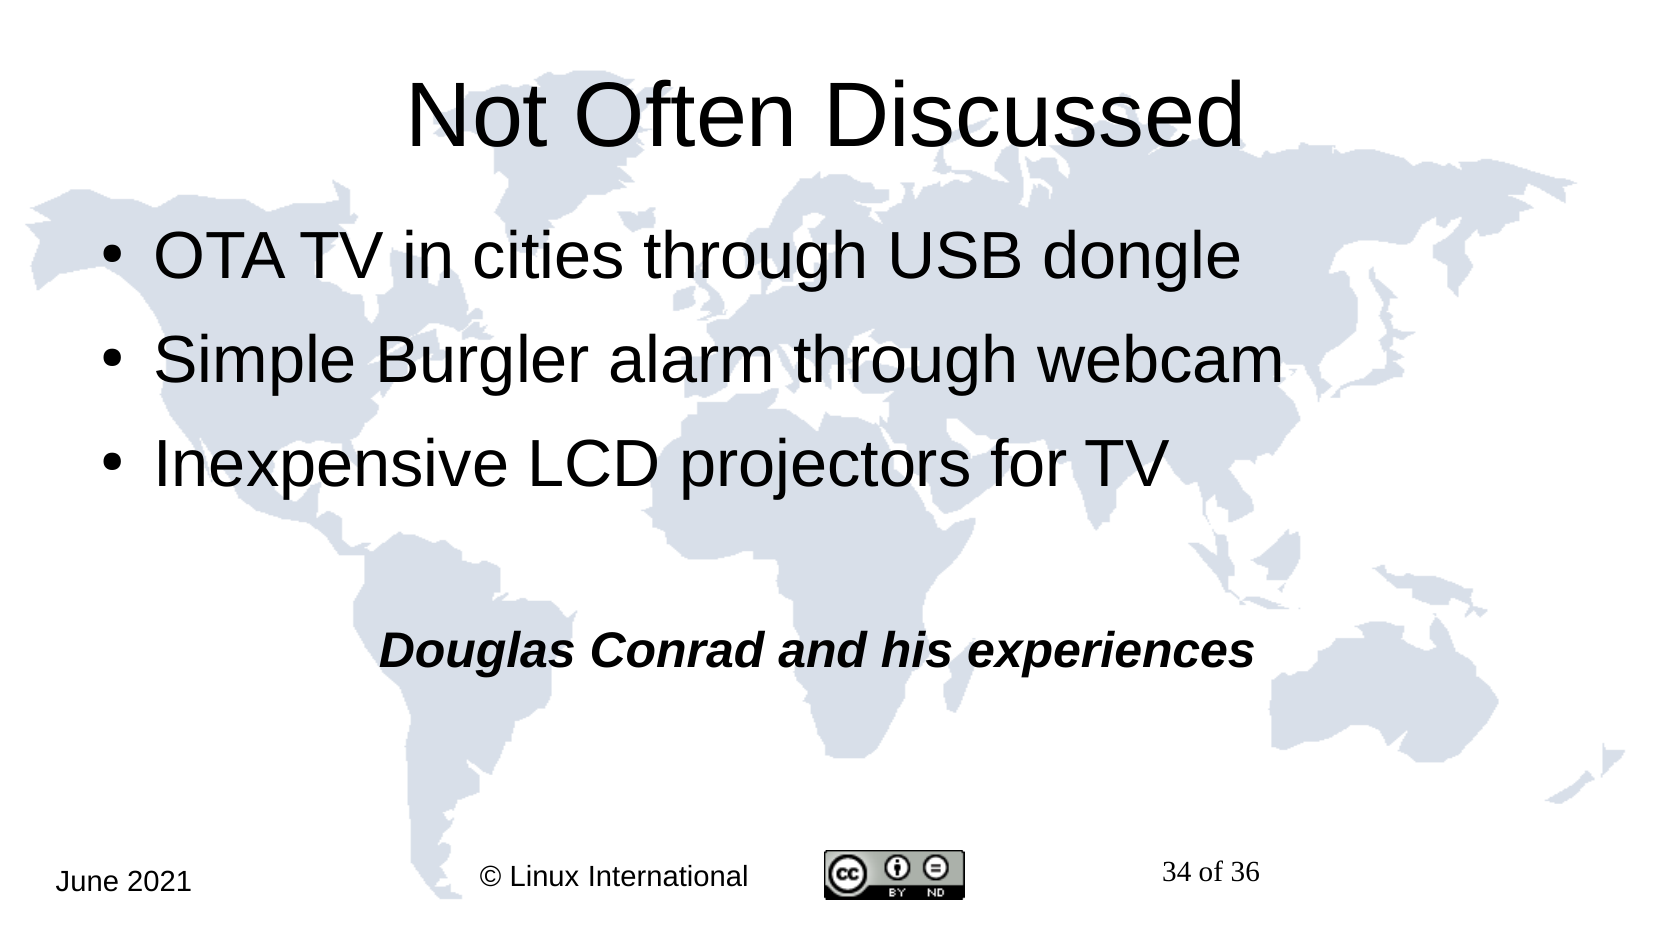

# Not Often Discussed
OTA TV in cities through USB dongle
Simple Burgler alarm through webcam
Inexpensive LCD projectors for TV
Douglas Conrad and his experiences
34